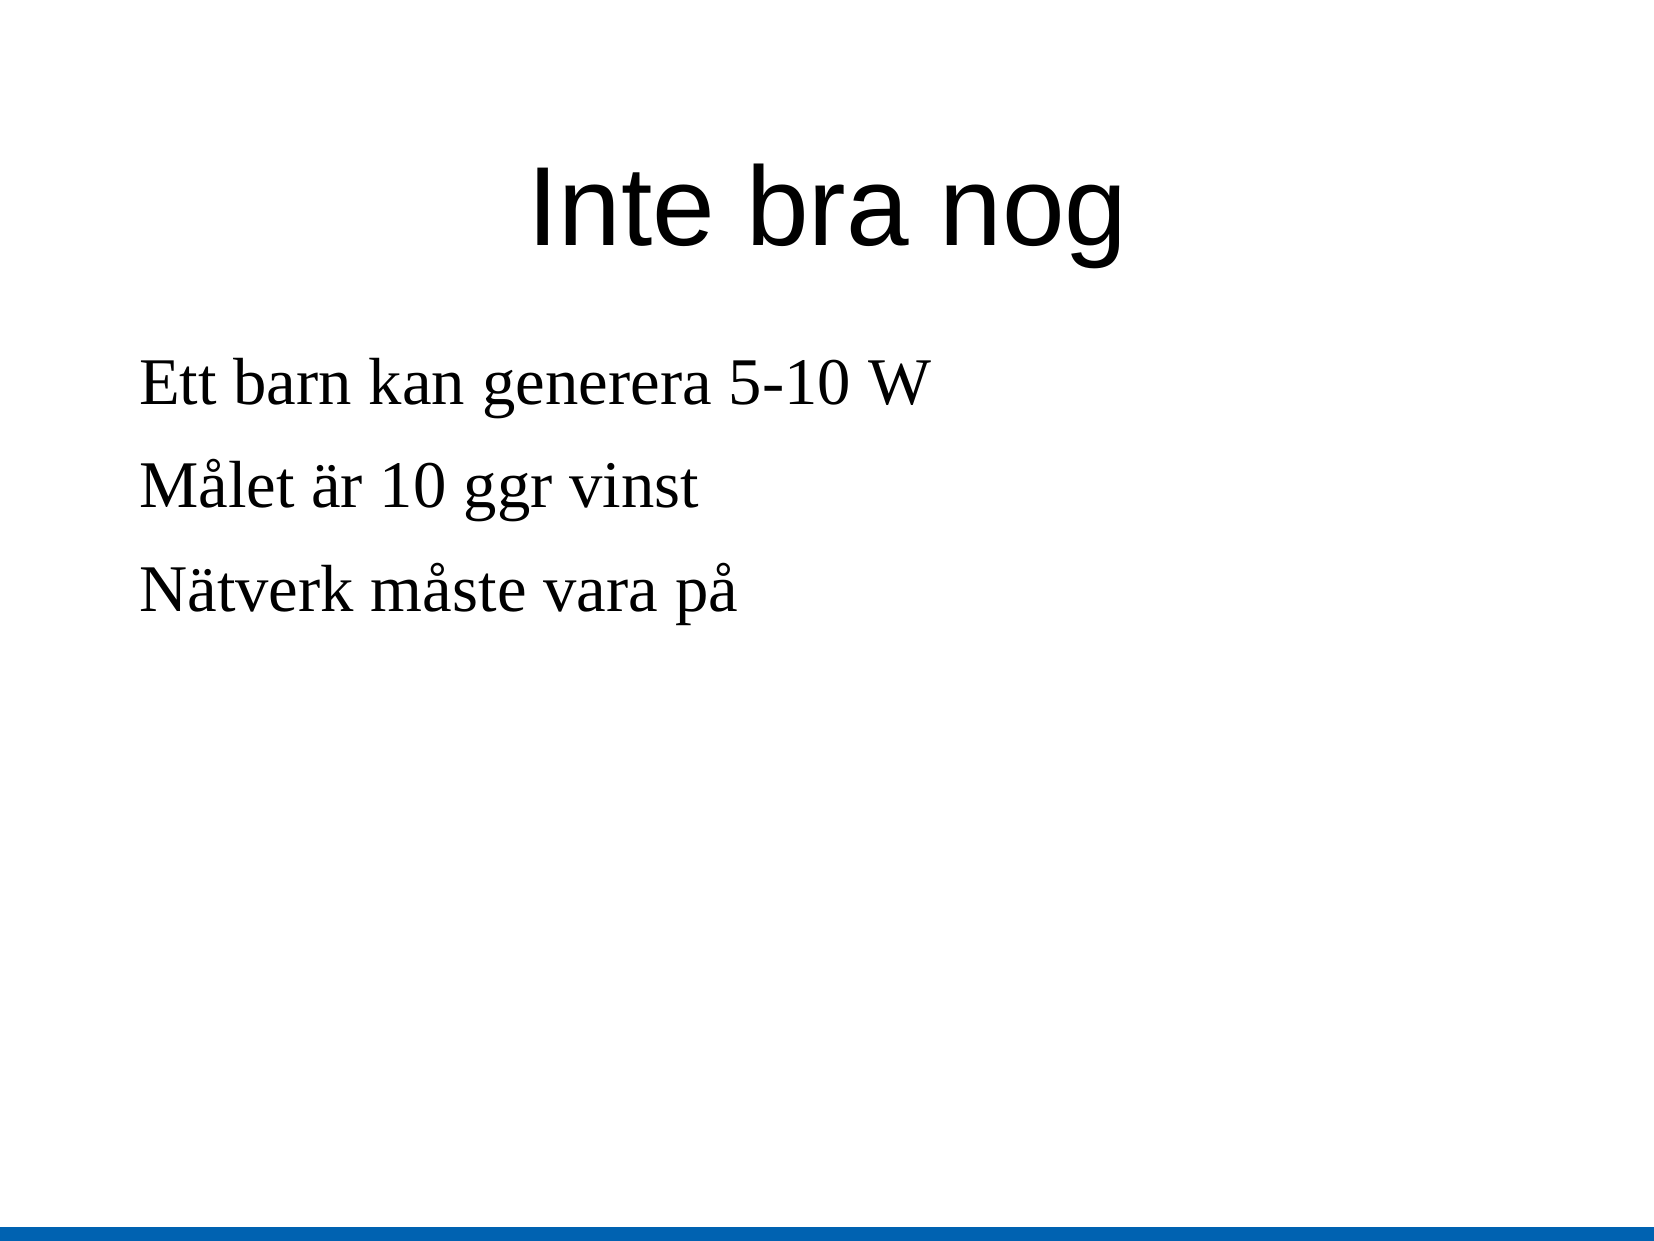

# Inte bra nog
Ett barn kan generera 5-10 W
Målet är 10 ggr vinst
Nätverk måste vara på